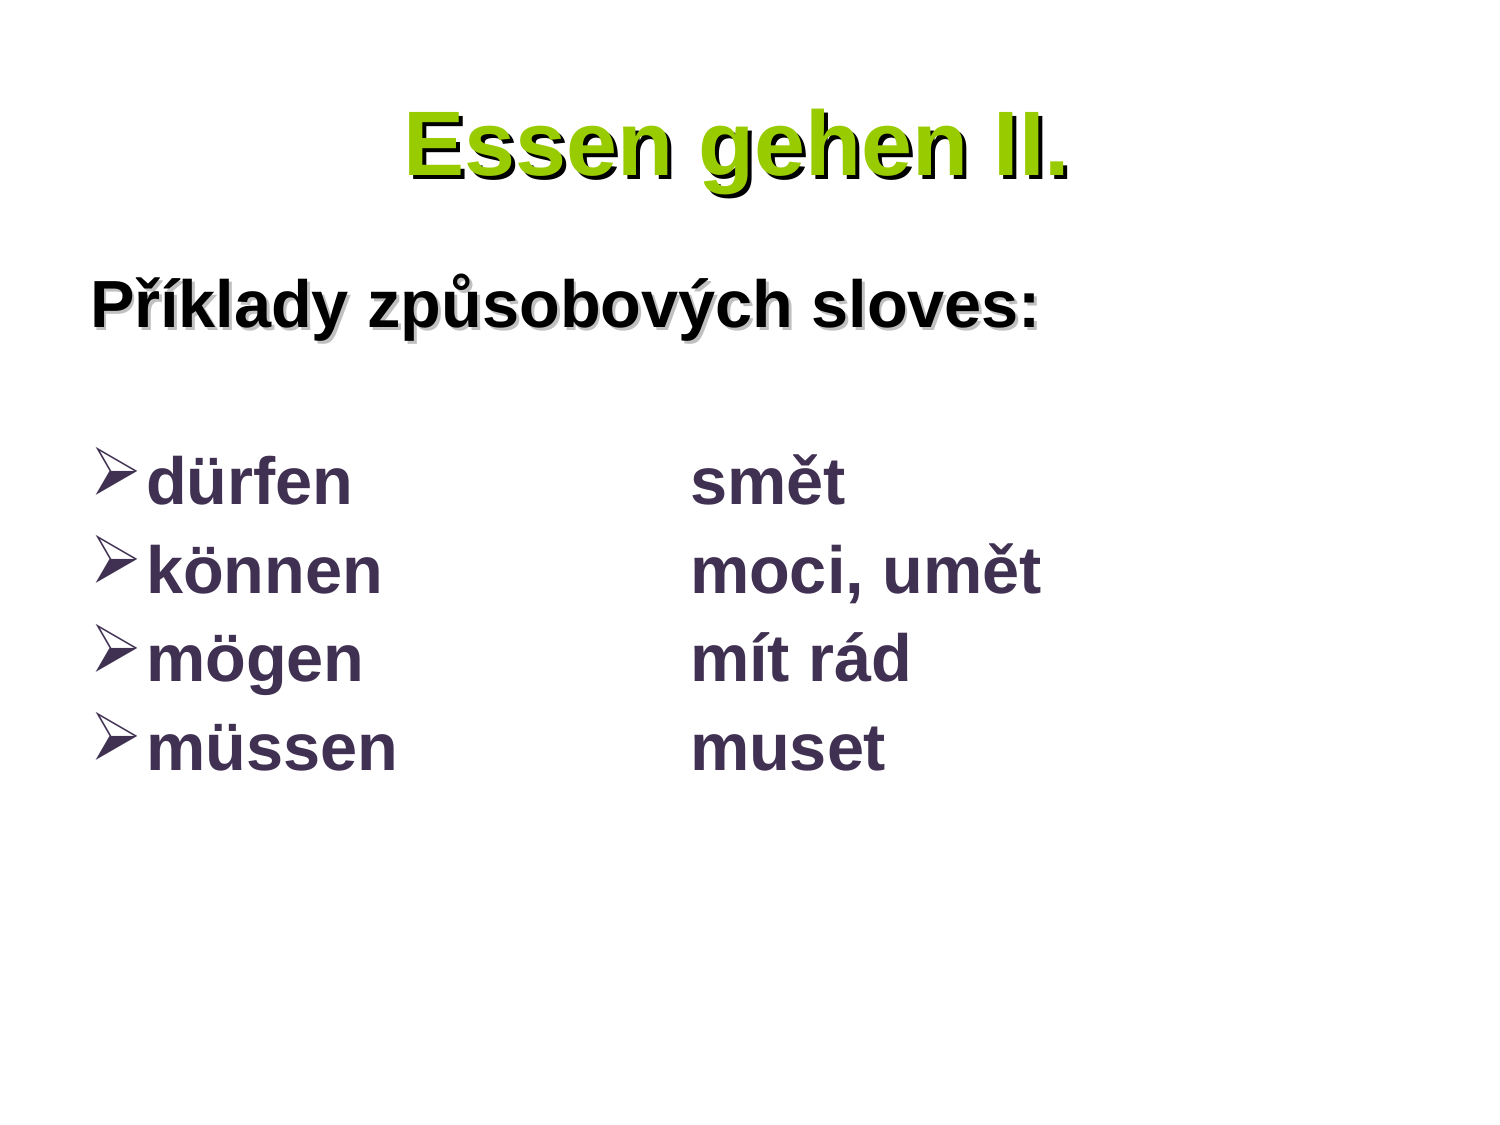

# Essen gehen II.
Příklady způsobových sloves:
dürfen 			smět
können 		moci, umět
mögen 			mít rád
müssen		muset